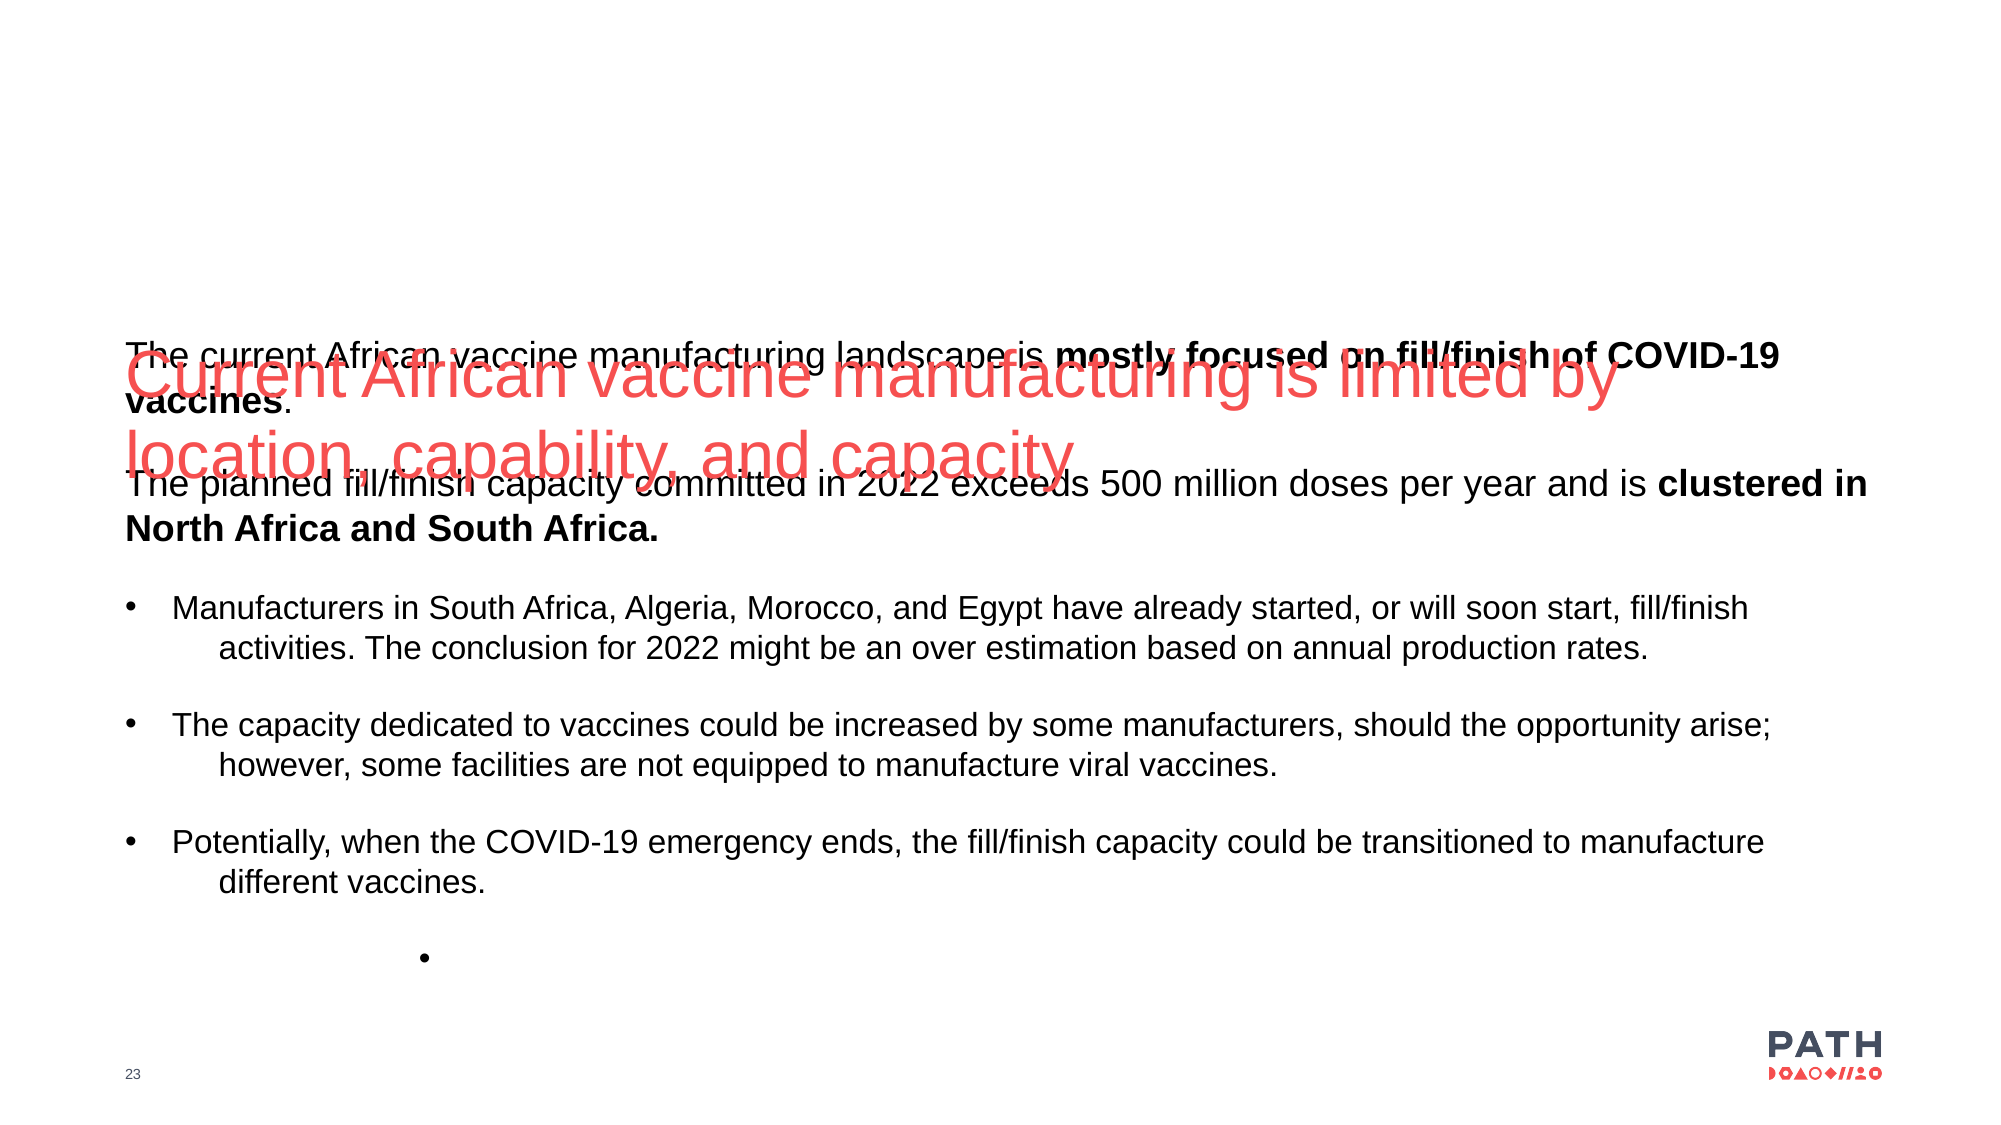

# The current African vaccine manufacturing landscape is mostly focused on fill/finish of COVID-19 vaccines.
The planned fill/finish capacity committed in 2022 exceeds 500 million doses per year and is clustered in North Africa and South Africa.
Manufacturers in South Africa, Algeria, Morocco, and Egypt have already started, or will soon start, fill/finish activities. The conclusion for 2022 might be an over estimation based on annual production rates.
The capacity dedicated to vaccines could be increased by some manufacturers, should the opportunity arise; however, some facilities are not equipped to manufacture viral vaccines.
Potentially, when the COVID-19 emergency ends, the fill/finish capacity could be transitioned to manufacture different vaccines.
Current African vaccine manufacturing is limited by location, capability, and capacity